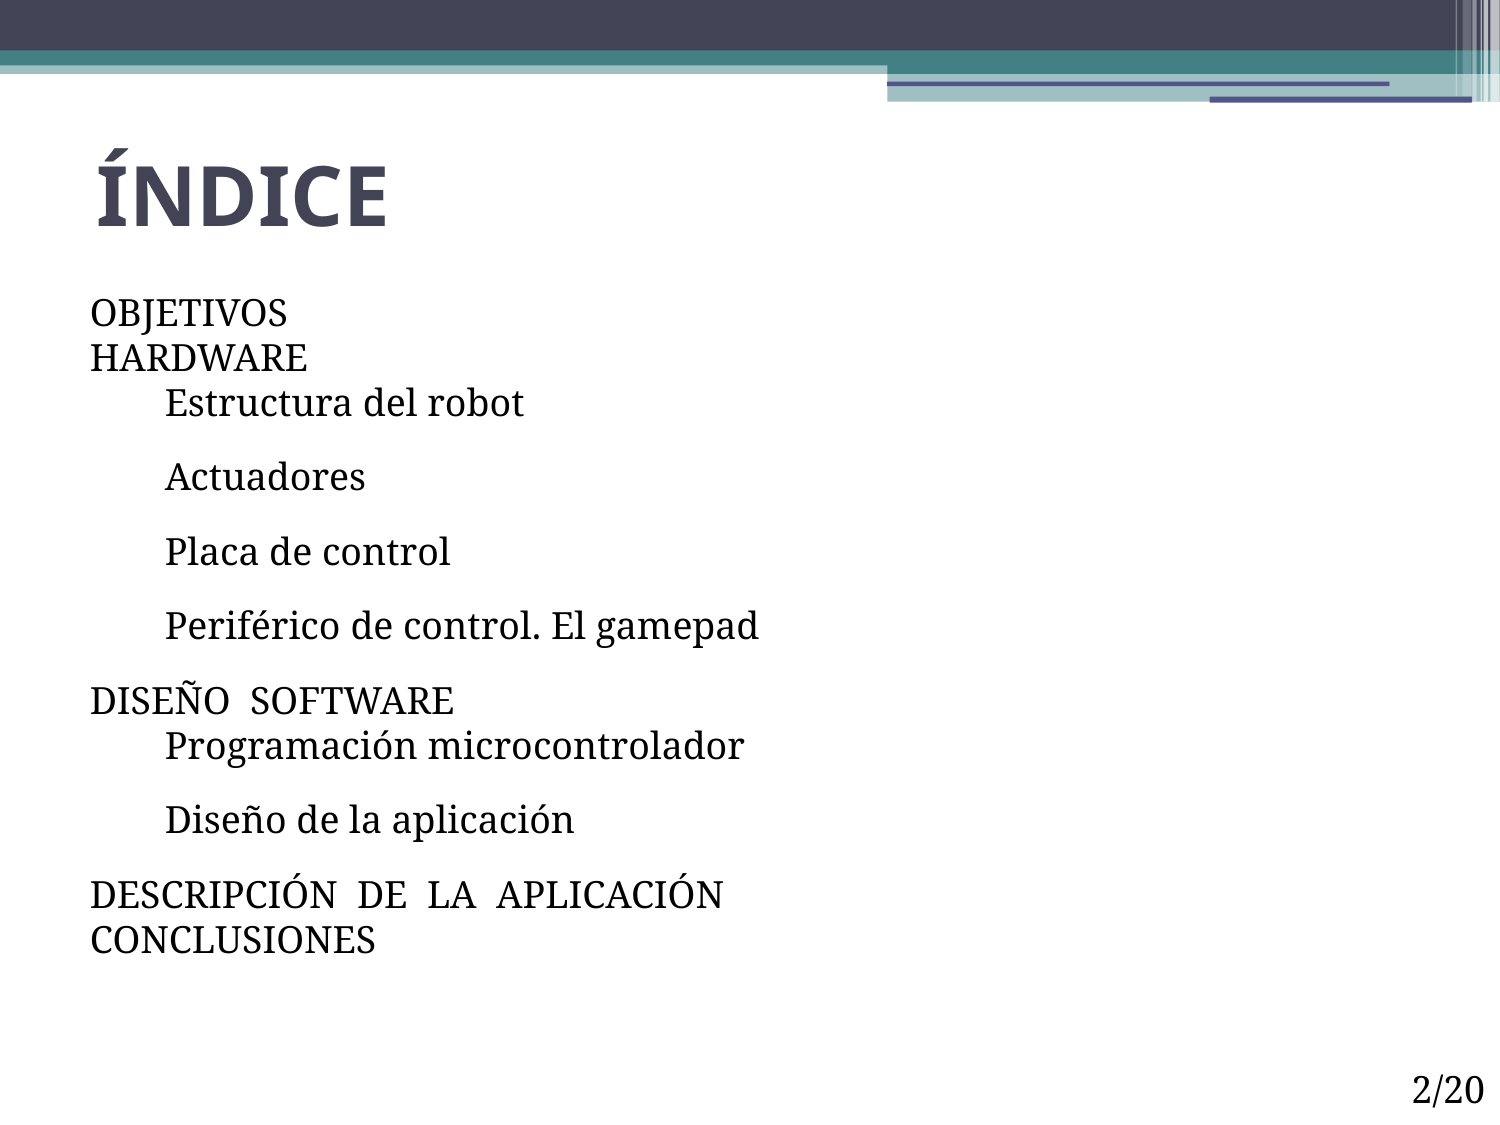

# ÍNDICE
OBJETIVOS
HARDWARE
Estructura del robot
Actuadores
Placa de control
Periférico de control. El gamepad
DISEÑO SOFTWARE
Programación microcontrolador
Diseño de la aplicación
DESCRIPCIÓN DE LA APLICACIÓN
CONCLUSIONES